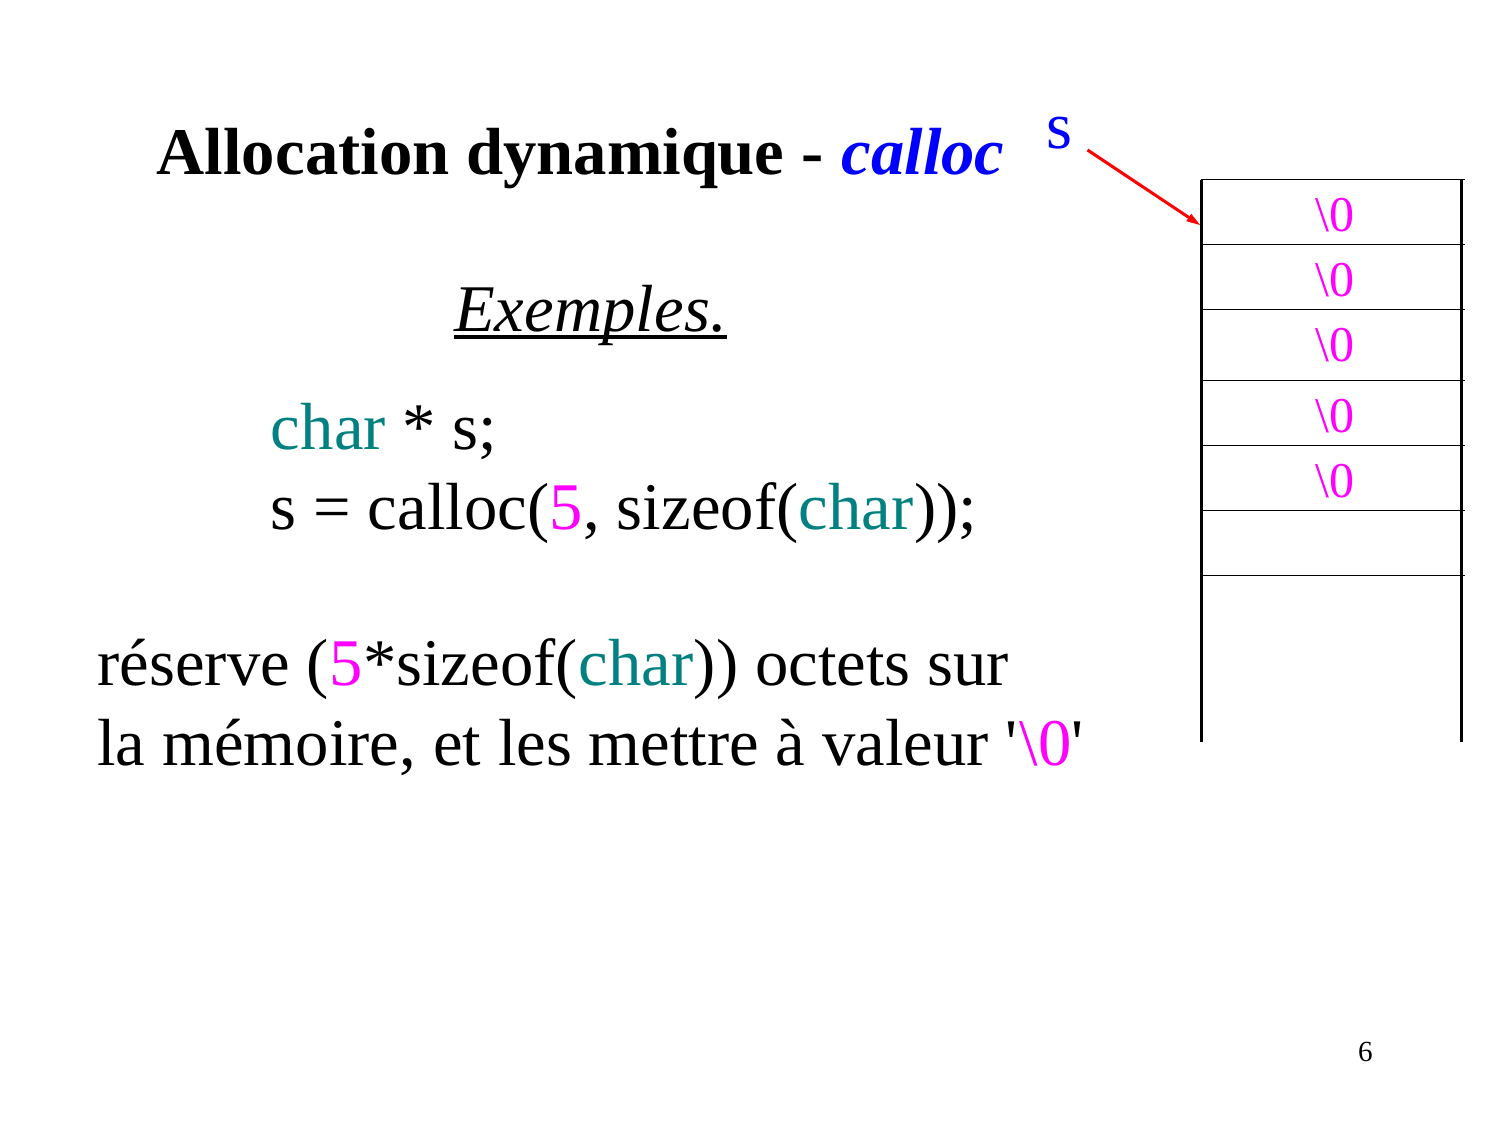

s
\0
\0
\0
\0
\0
Allocation dynamique - calloc
Exemples.
 char * s;
 s = calloc(5, sizeof(char));
réserve (5*sizeof(char)) octets sur
la mémoire, et les mettre à valeur '\0'
6